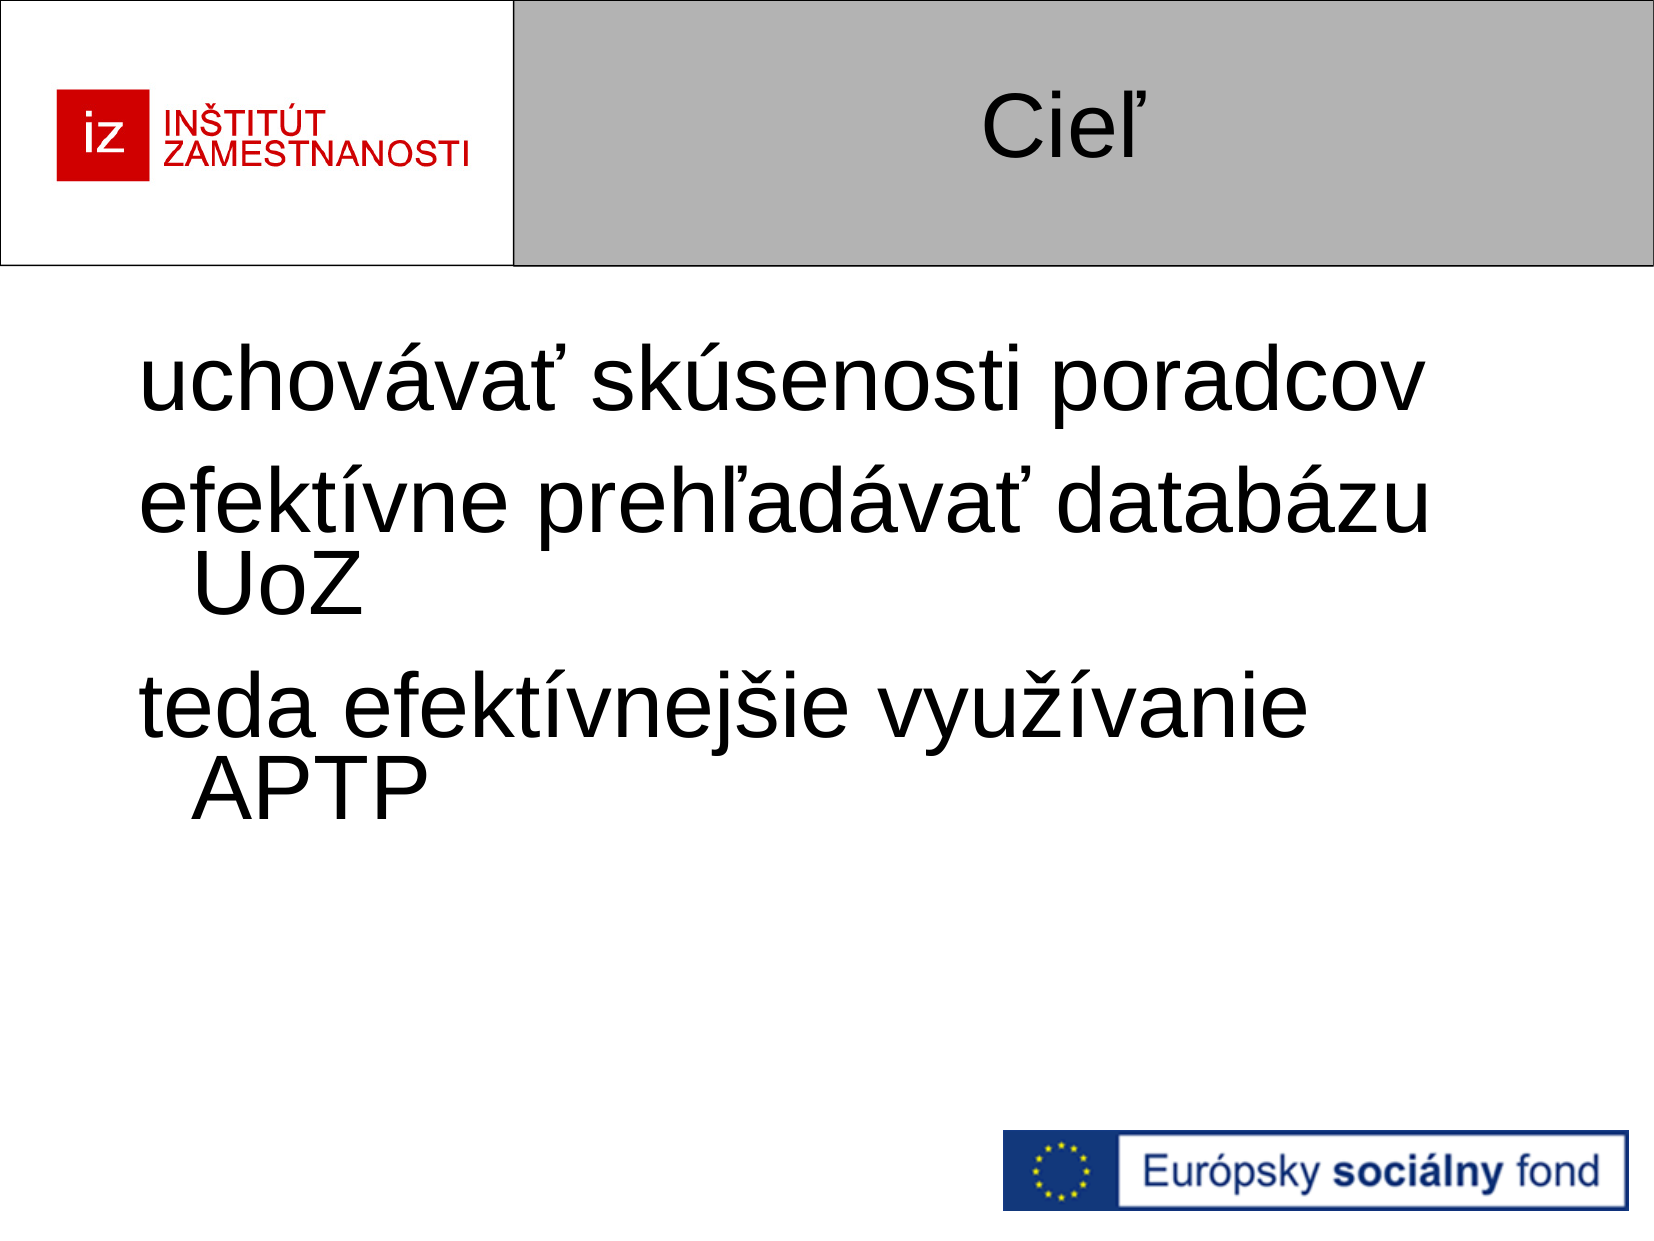

# Cieľ
uchovávať skúsenosti poradcov
efektívne prehľadávať databázu UoZ
teda efektívnejšie využívanie APTP